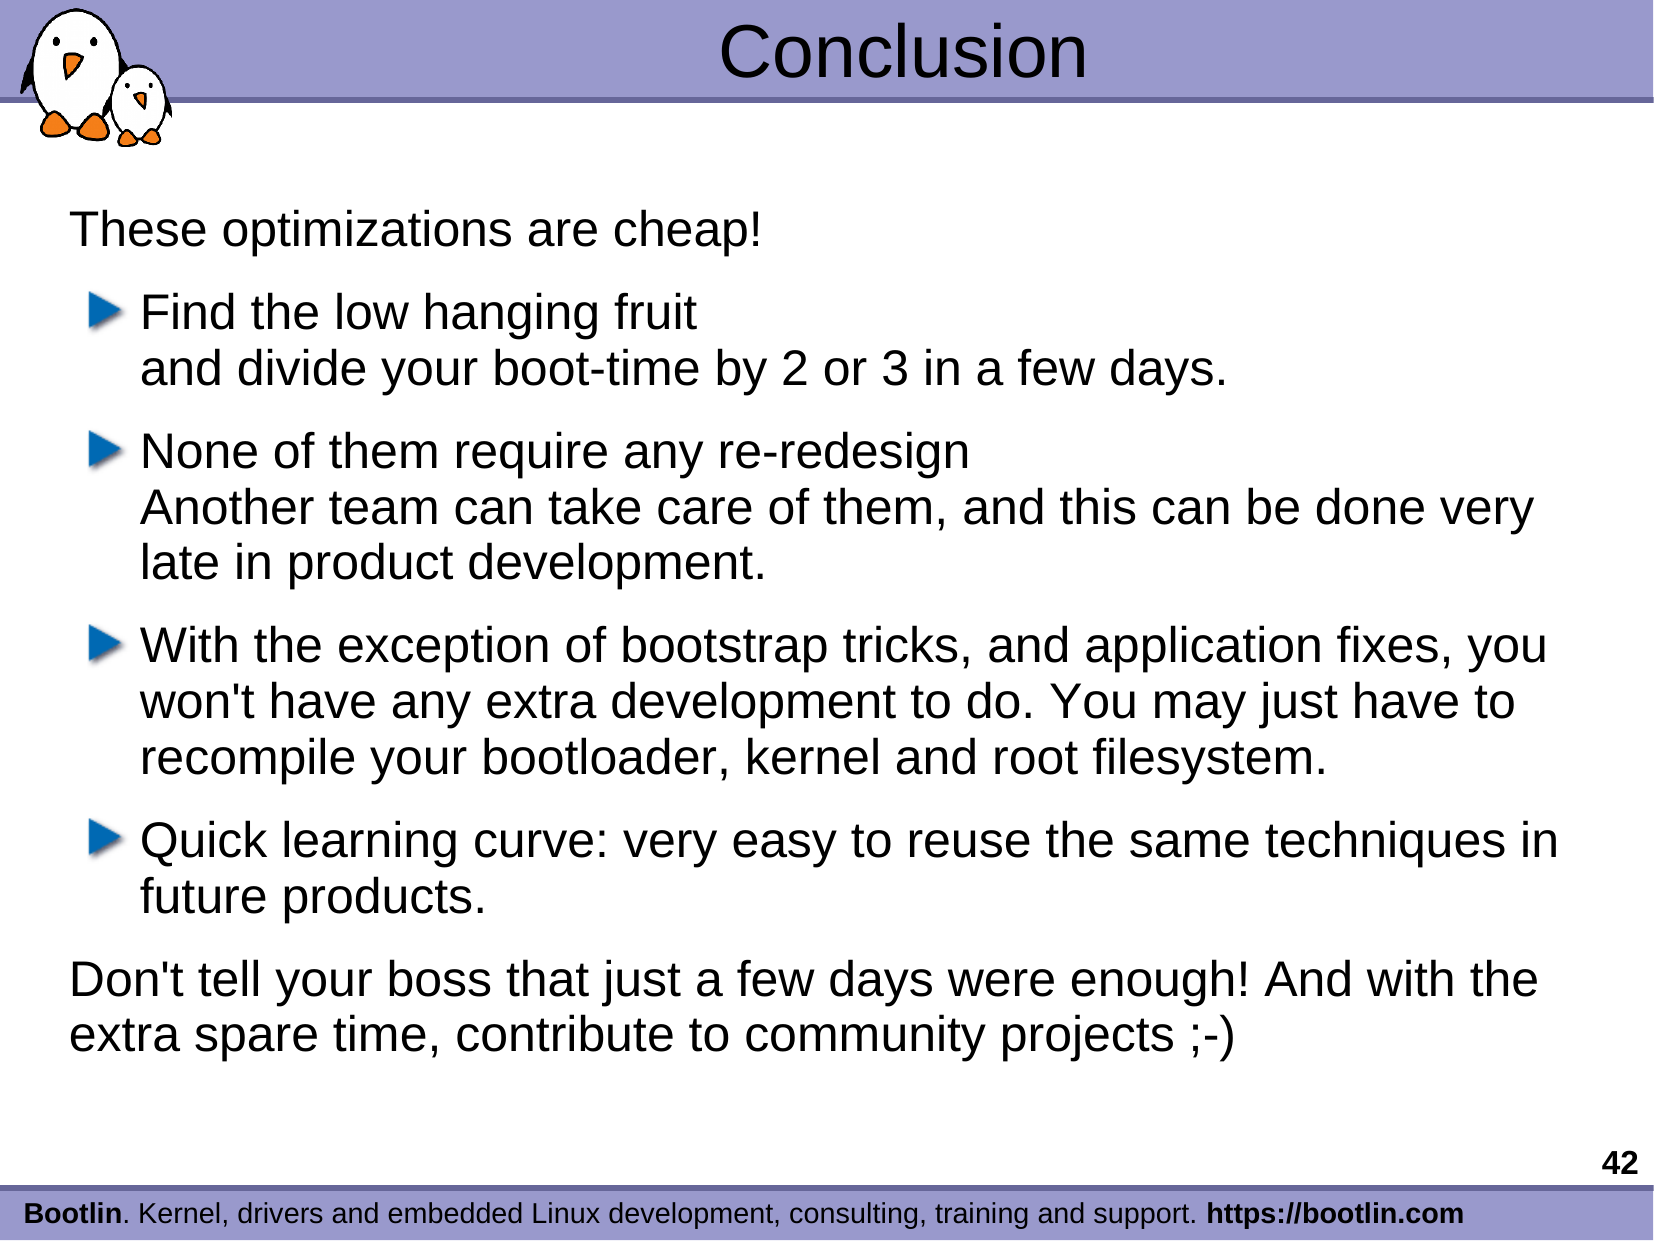

# Conclusion
These optimizations are cheap!
Find the low hanging fruit
and divide your boot-time by 2 or 3 in a few days.
None of them require any re-redesign
Another team can take care of them, and this can be done very late in product development.
With the exception of bootstrap tricks, and application fixes, you won't have any extra development to do. You may just have to recompile your bootloader, kernel and root filesystem.
Quick learning curve: very easy to reuse the same techniques in future products.
Don't tell your boss that just a few days were enough! And with the extra spare time, contribute to community projects ;-)